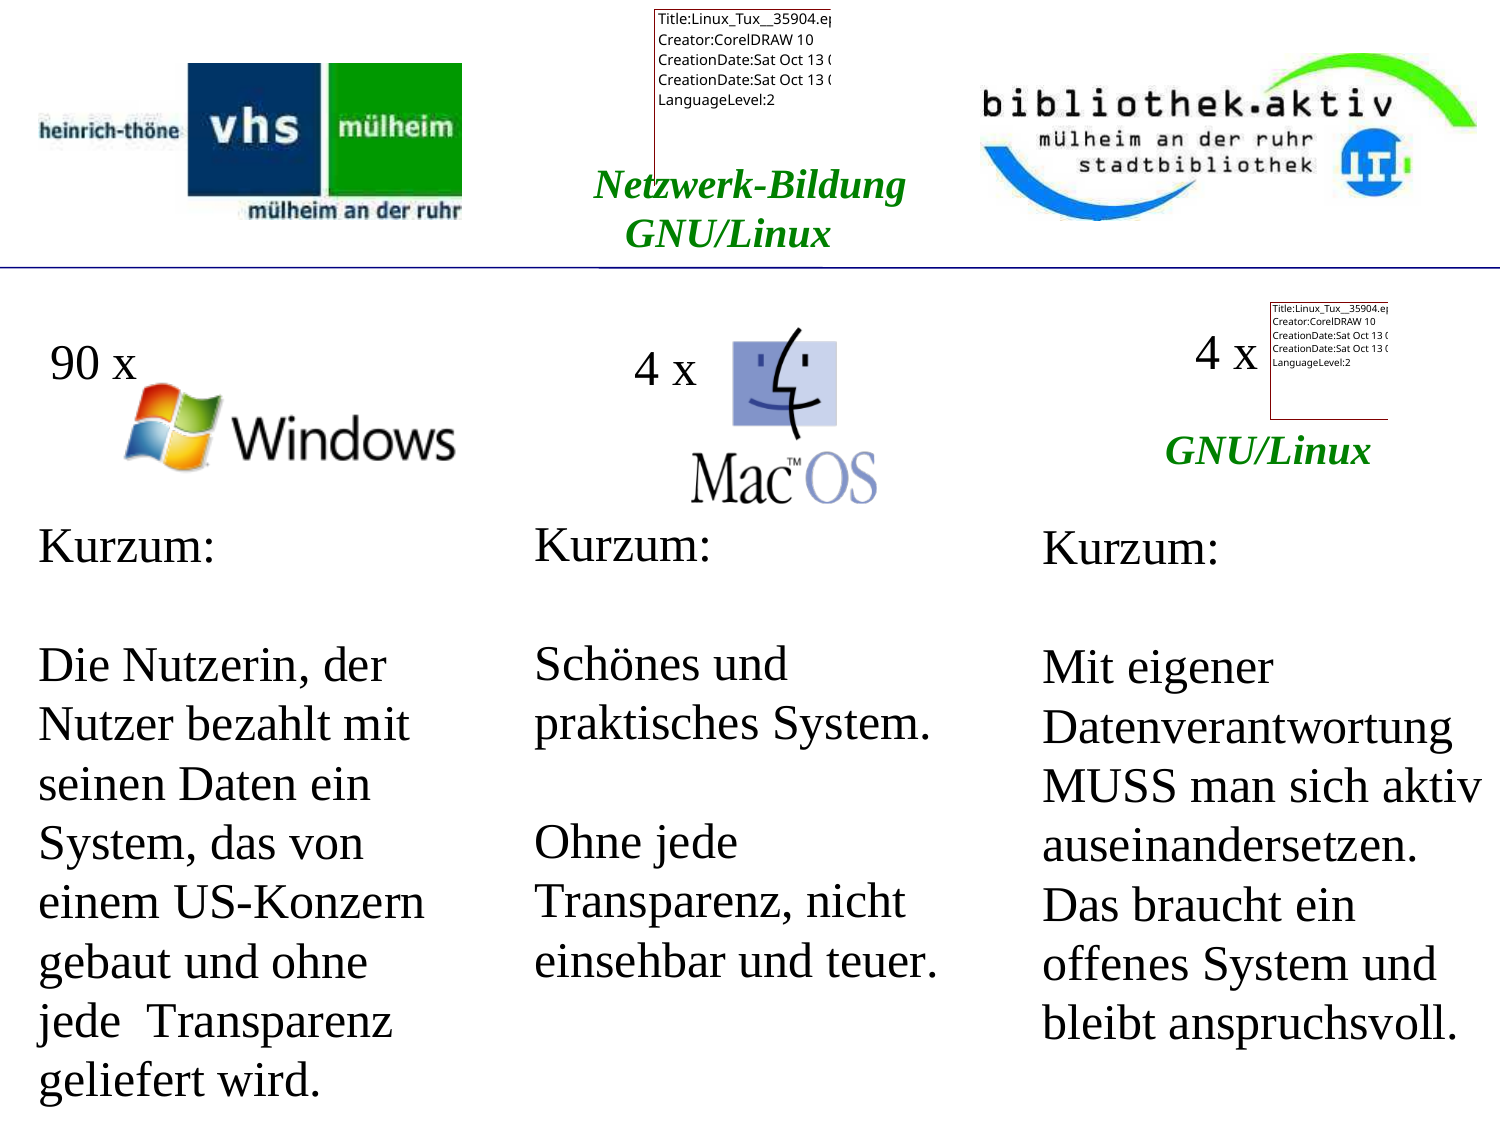

Netzwerk-Bildung
 GNU/Linux
4 x
 GNU/Linux
90 x
Kurzum:
Die Nutzerin, der Nutzer bezahlt mit seinen Daten ein System, das von einem US-Konzern gebaut und ohne jede Transparenz geliefert wird.
4 x
Kurzum:
Schönes und praktisches System.
Ohne jede Transparenz, nicht einsehbar und teuer.
Kurzum:
Mit eigener Datenverantwortung MUSS man sich aktiv auseinandersetzen.
Das braucht ein offenes System und bleibt anspruchsvoll.